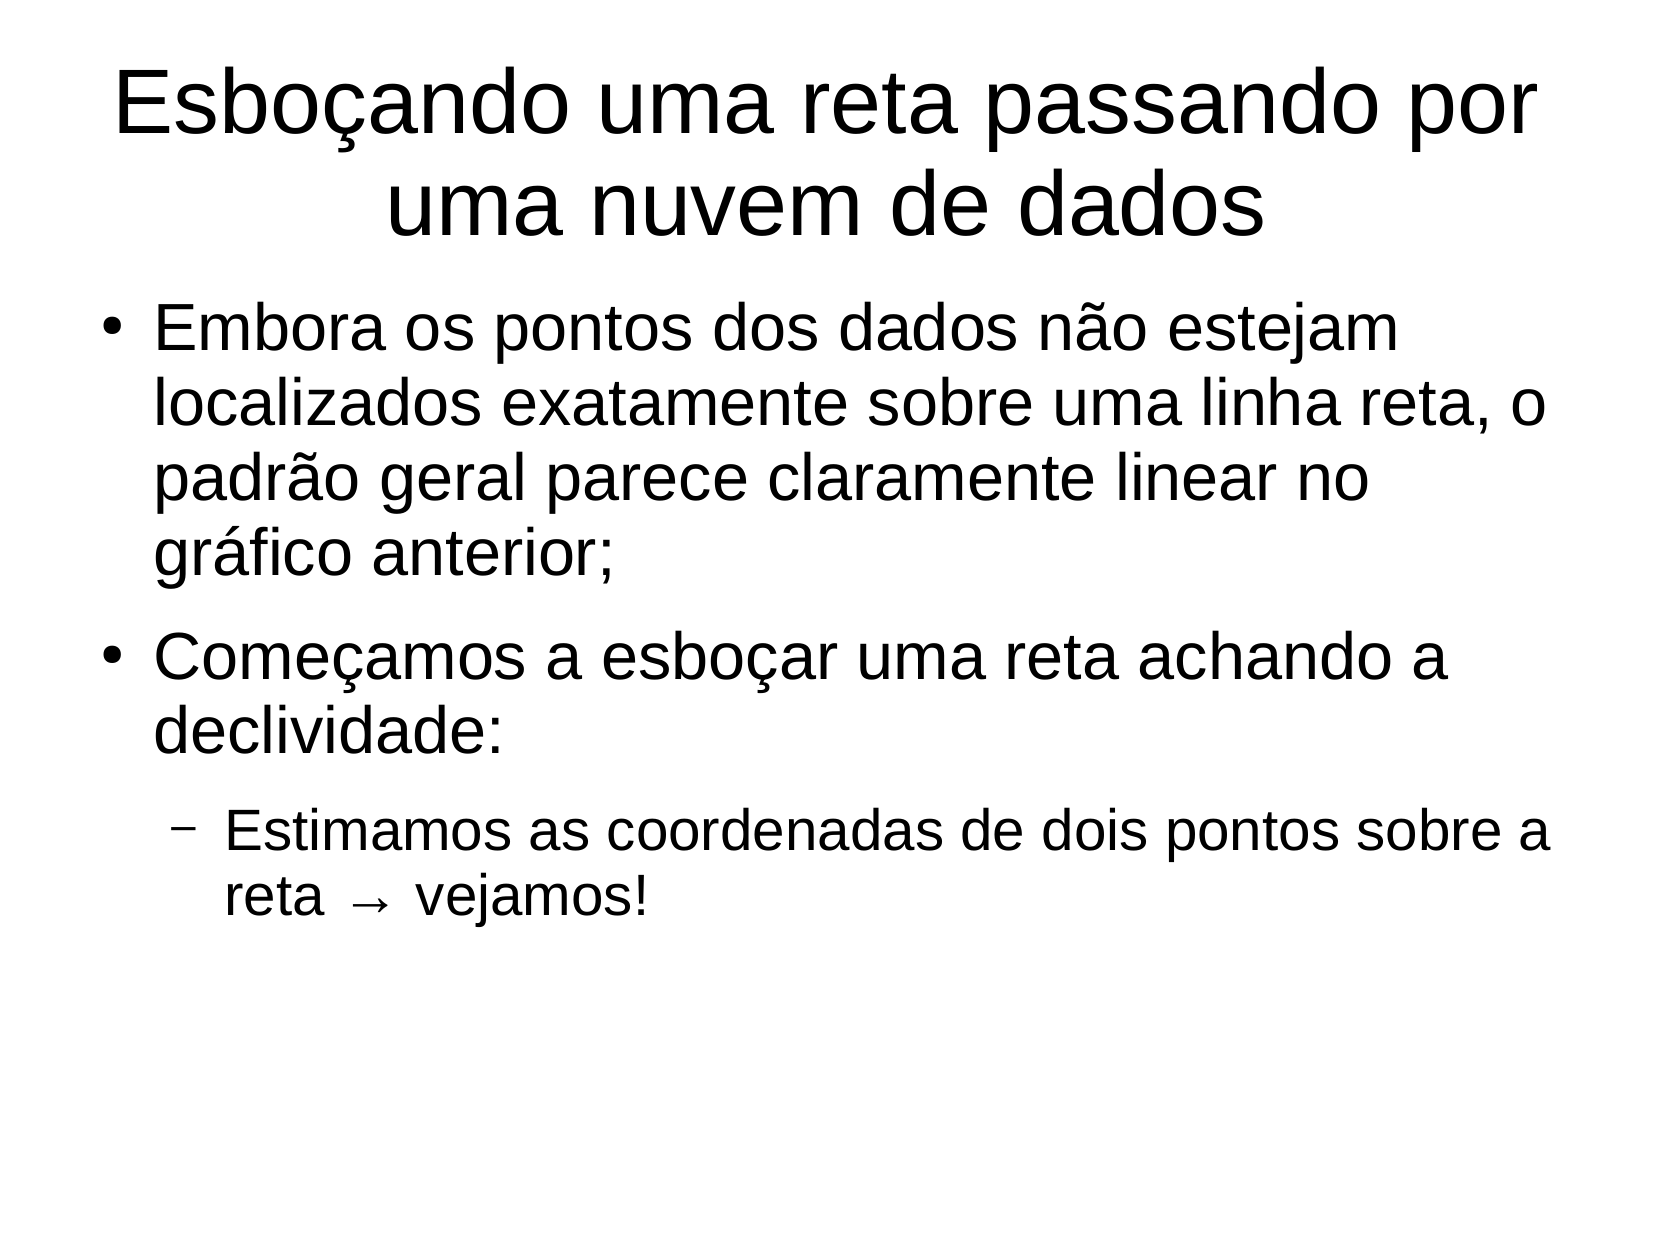

# Esboçando uma reta passando por uma nuvem de dados
Embora os pontos dos dados não estejam localizados exatamente sobre uma linha reta, o padrão geral parece claramente linear no gráfico anterior;
Começamos a esboçar uma reta achando a declividade:
Estimamos as coordenadas de dois pontos sobre a reta → vejamos!